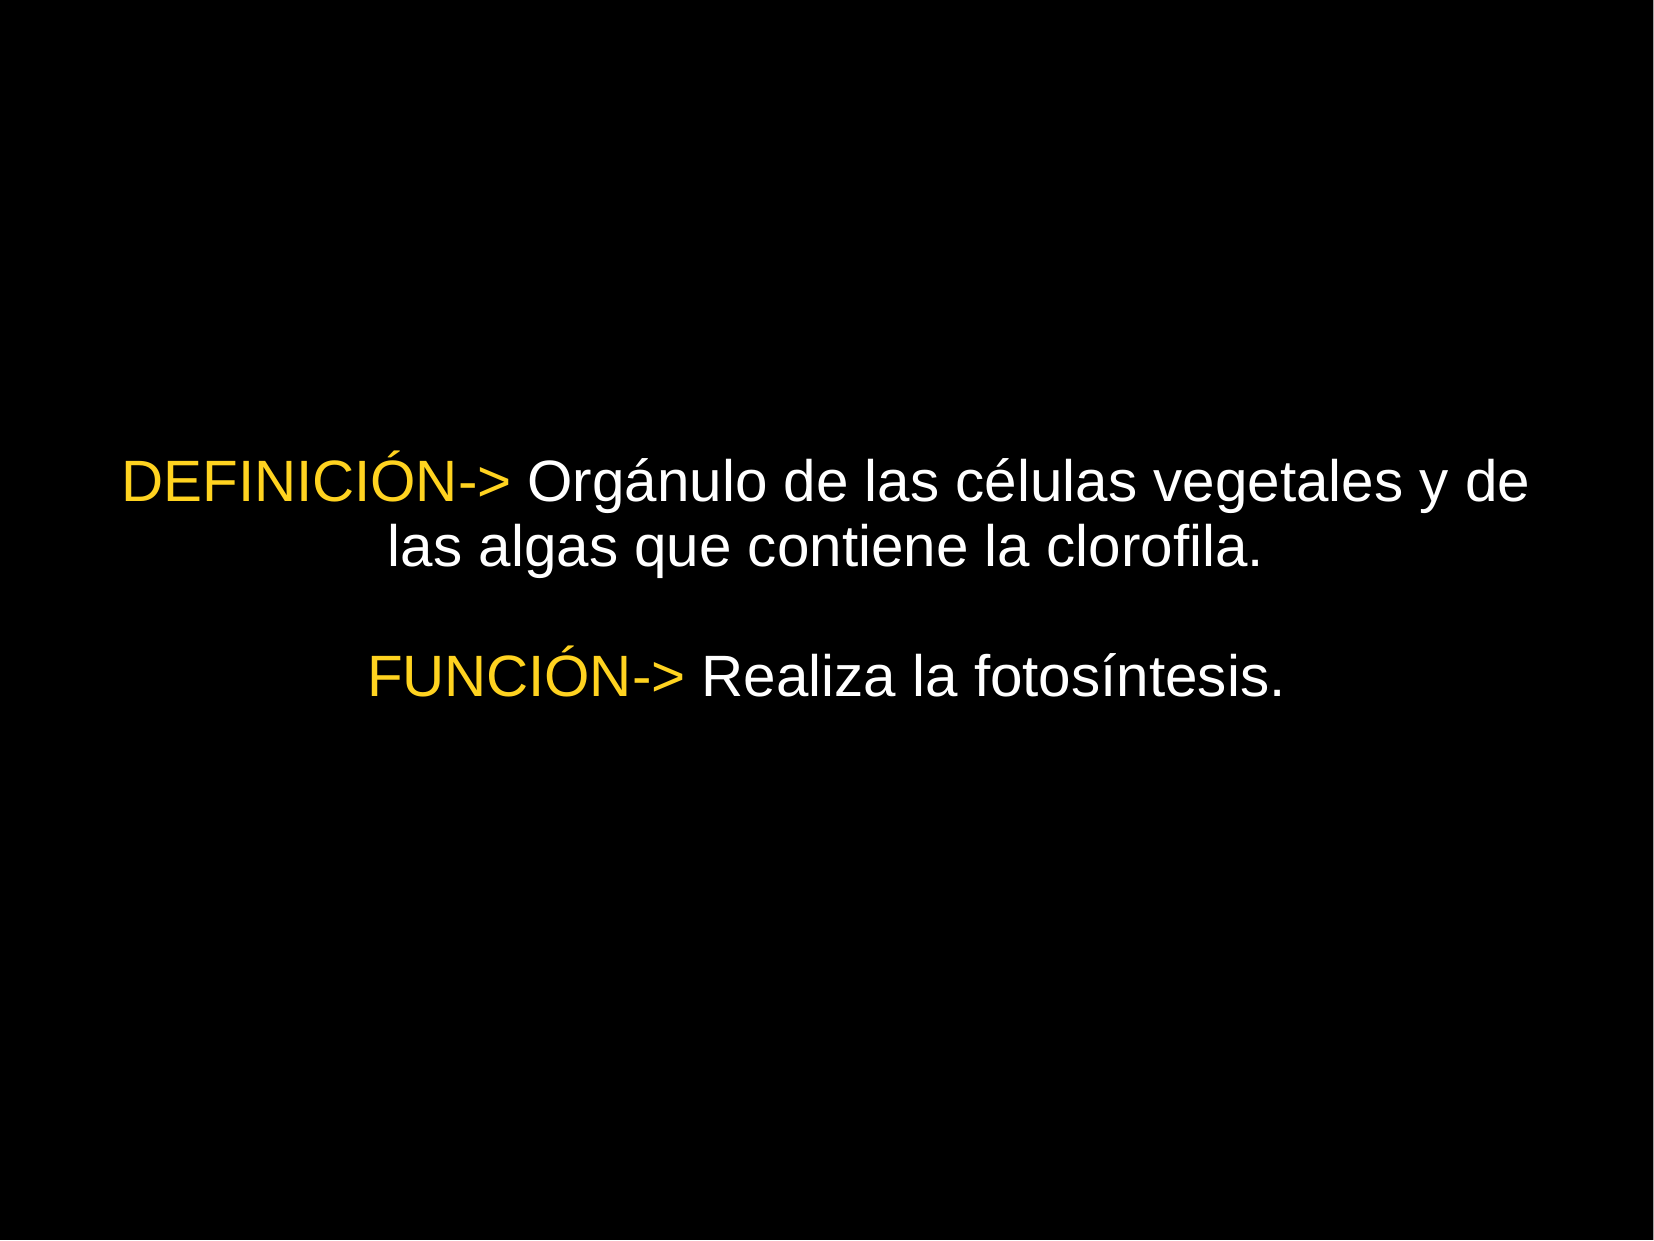

# DEFINICIÓN-> Orgánulo de las células vegetales y de las algas que contiene la clorofila.
FUNCIÓN-> Realiza la fotosíntesis.